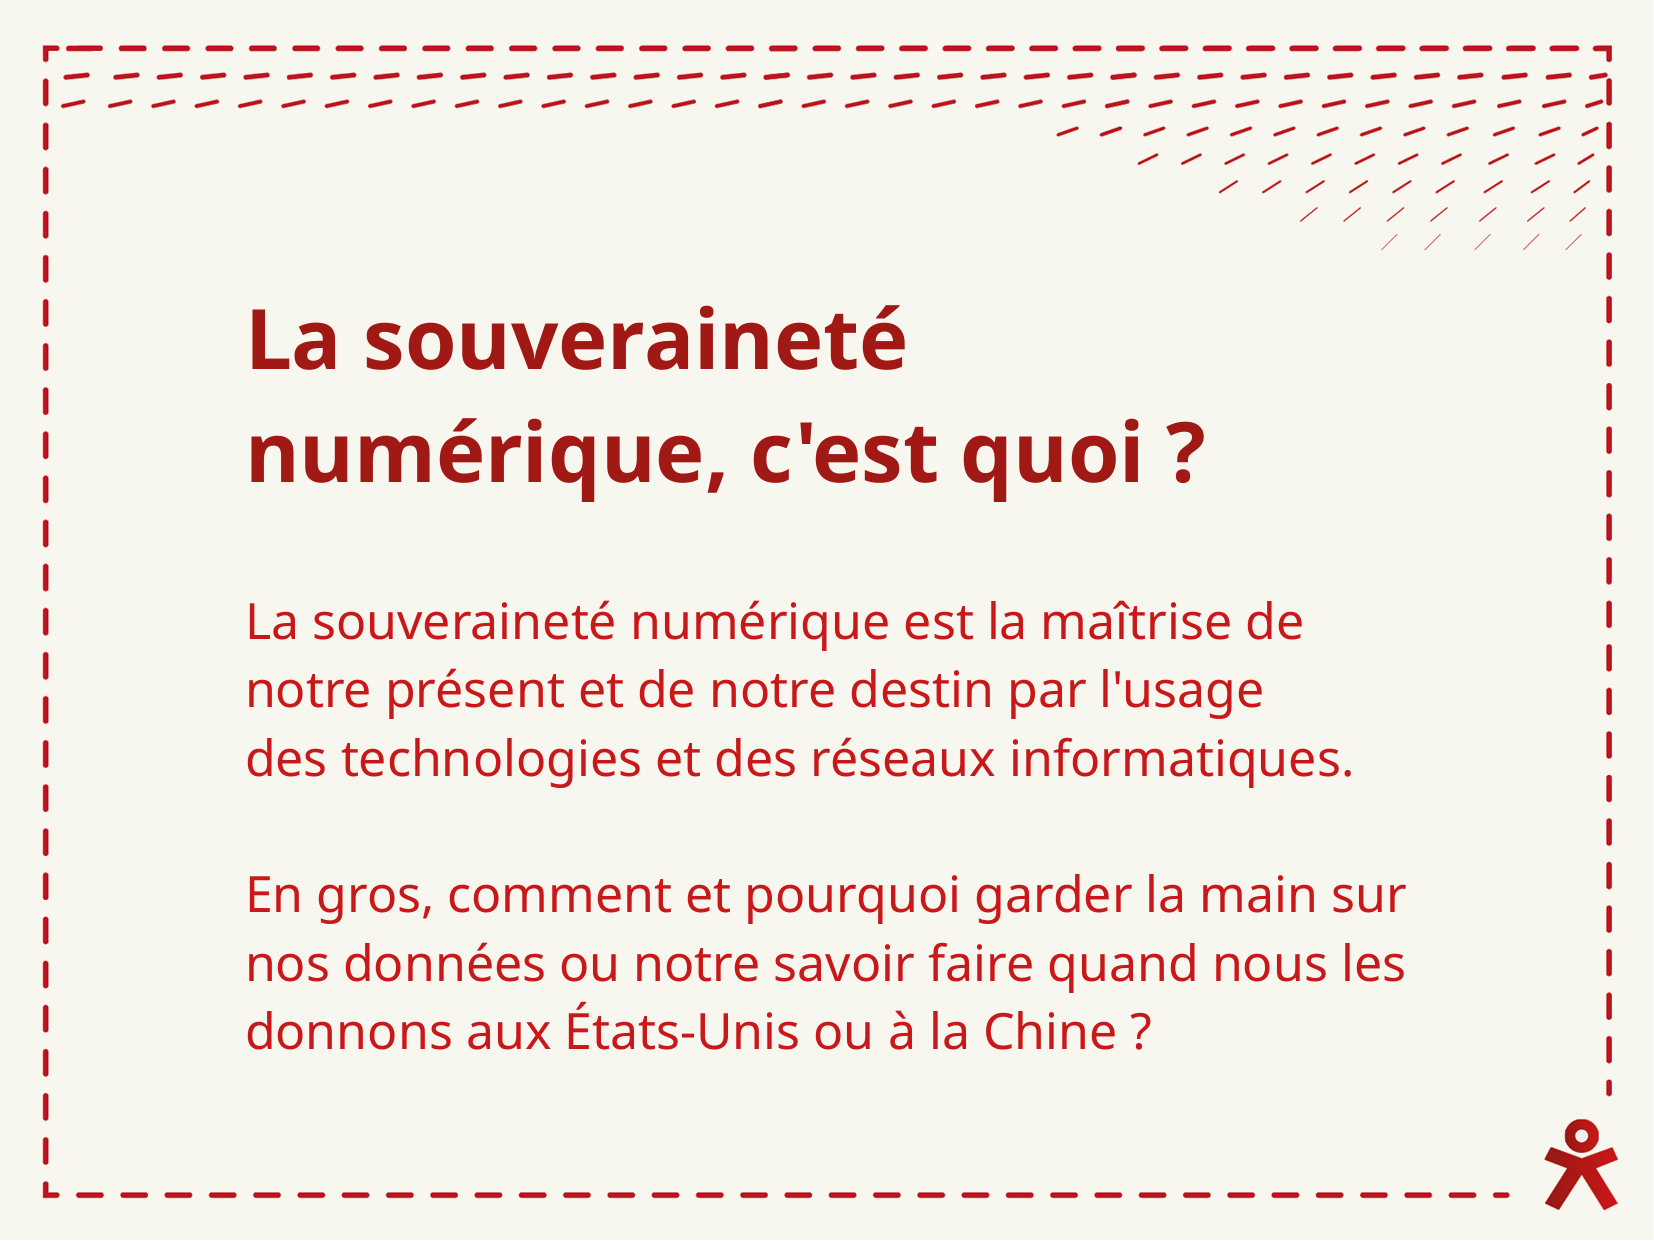

#
La souveraineté numérique, c'est quoi ?
La souveraineté numérique est la maîtrise de notre présent et de notre destin par l'usage
des technologies et des réseaux informatiques.
En gros, comment et pourquoi garder la main sur nos données ou notre savoir faire quand nous les donnons aux États-Unis ou à la Chine ?